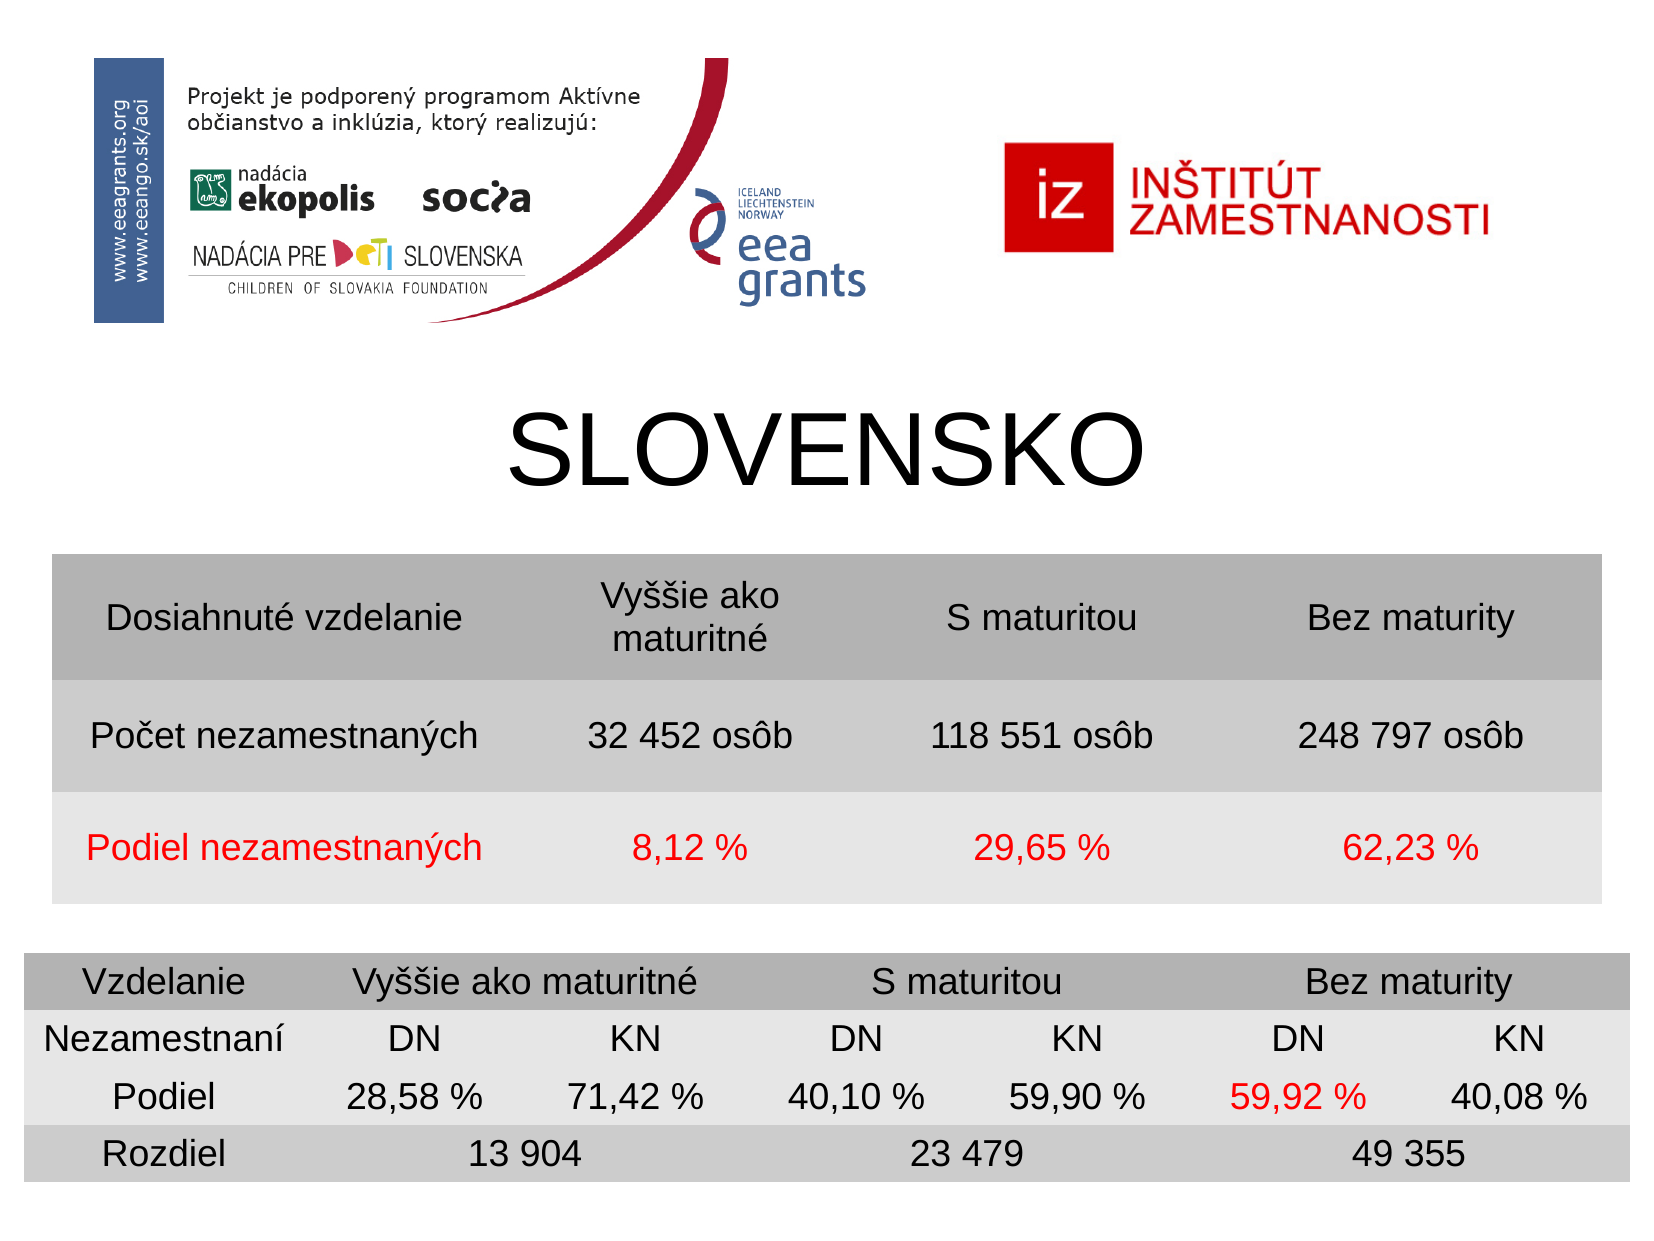

# SLOVENSKO
| Dosiahnuté vzdelanie | Vyššie ako maturitné | S maturitou | Bez maturity |
| --- | --- | --- | --- |
| Počet nezamestnaných | 32 452 osôb | 118 551 osôb | 248 797 osôb |
| Podiel nezamestnaných | 8,12 % | 29,65 % | 62,23 % |
| Vzdelanie | Vyššie ako maturitné | | S maturitou | | Bez maturity | |
| --- | --- | --- | --- | --- | --- | --- |
| Nezamestnaní | DN | KN | DN | KN | DN | KN |
| Podiel | 28,58 % | 71,42 % | 40,10 % | 59,90 % | 59,92 % | 40,08 % |
| Rozdiel | 13 904 | | 23 479 | | 49 355 | |